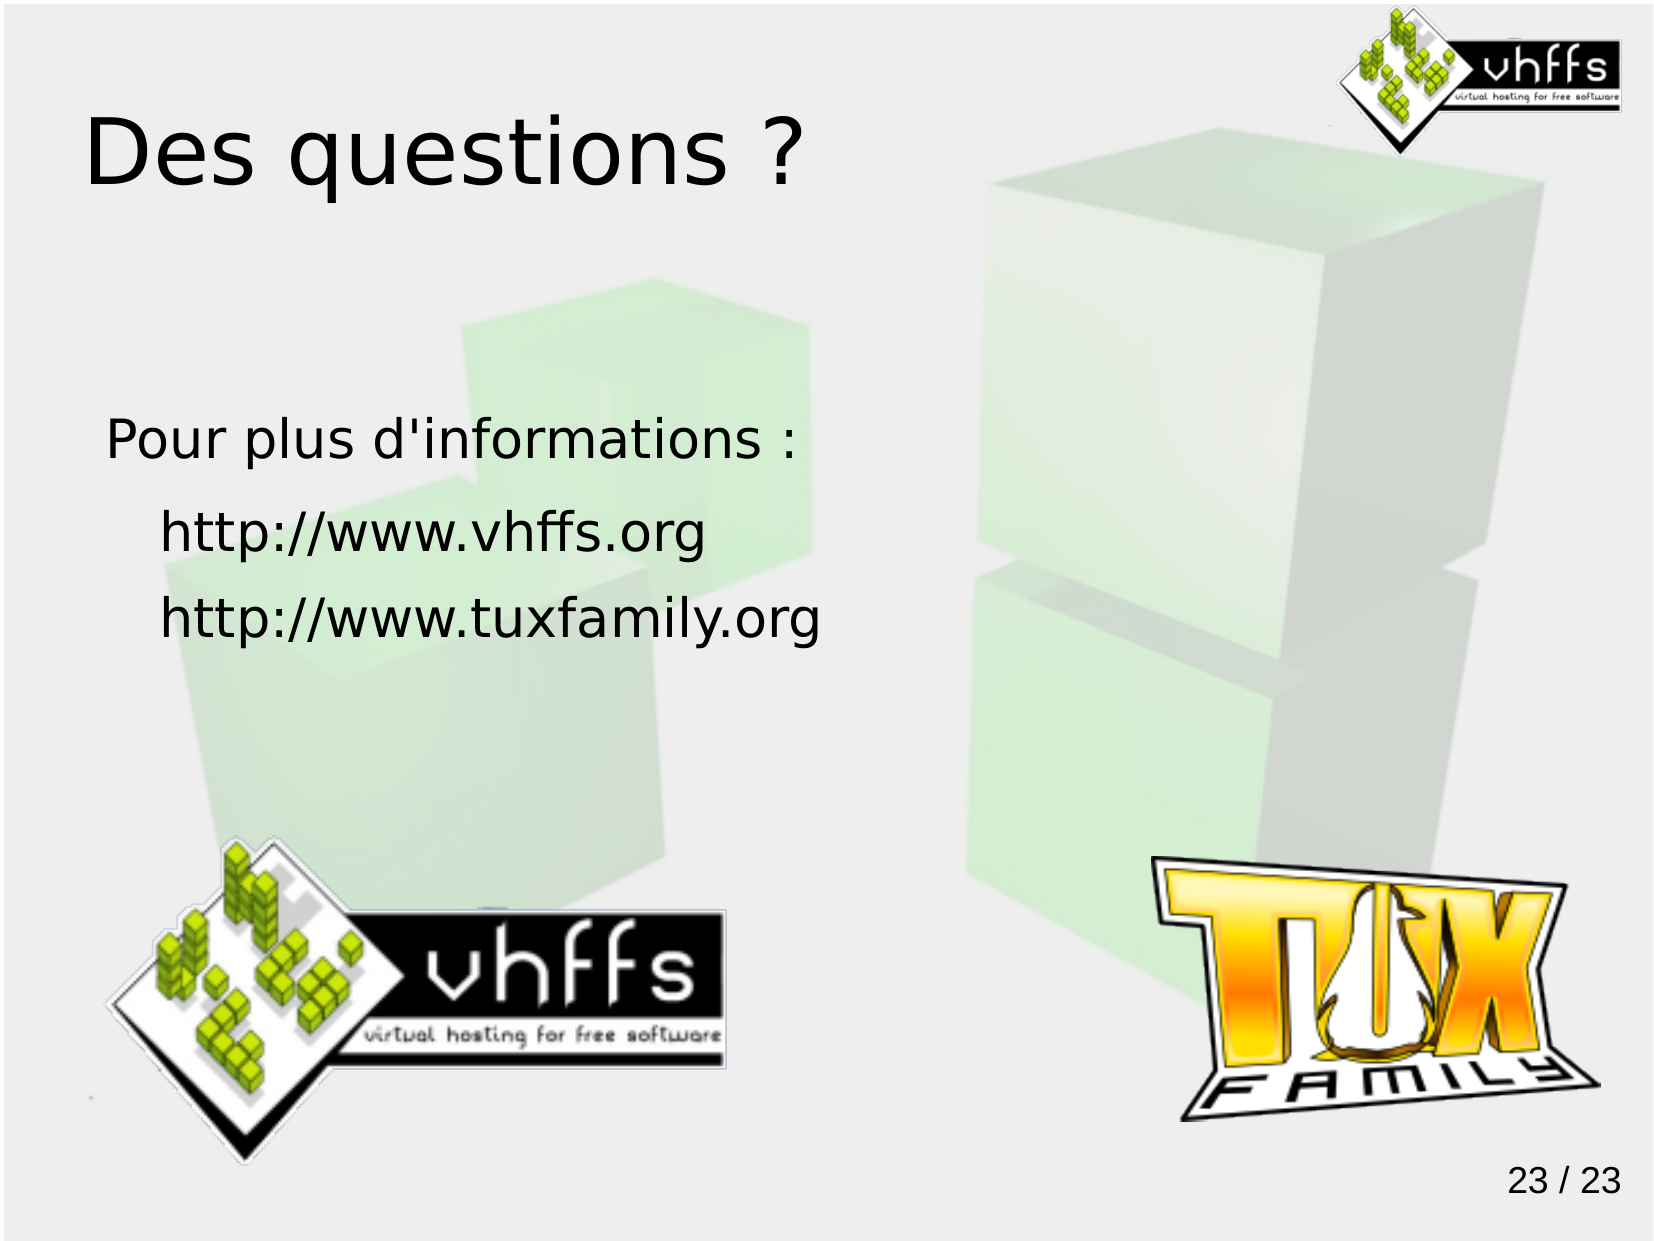

# Des questions ?
 Pour plus d'informations :
http://www.vhffs.org
http://www.tuxfamily.org